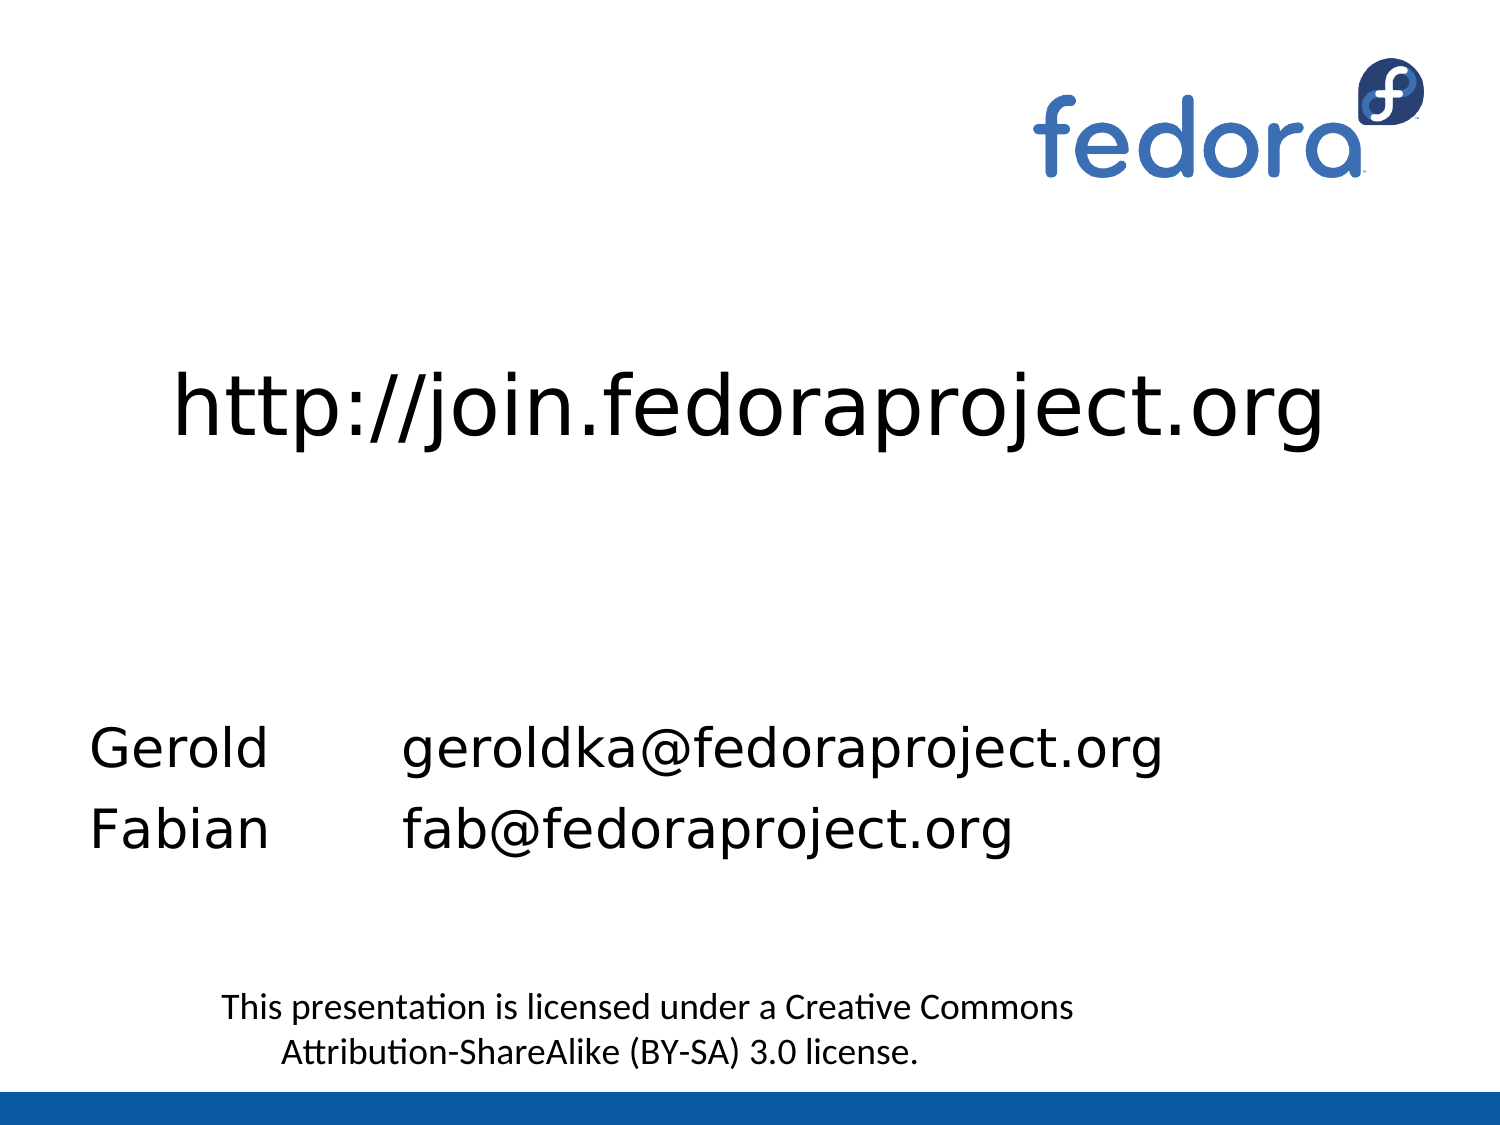

# http://join.fedoraproject.org
Gerold		 geroldka@fedoraproject.org
Fabian		fab@fedoraproject.org
This presentation is licensed under a Creative Commons
 Attribution-ShareAlike (BY-SA) 3.0 license.